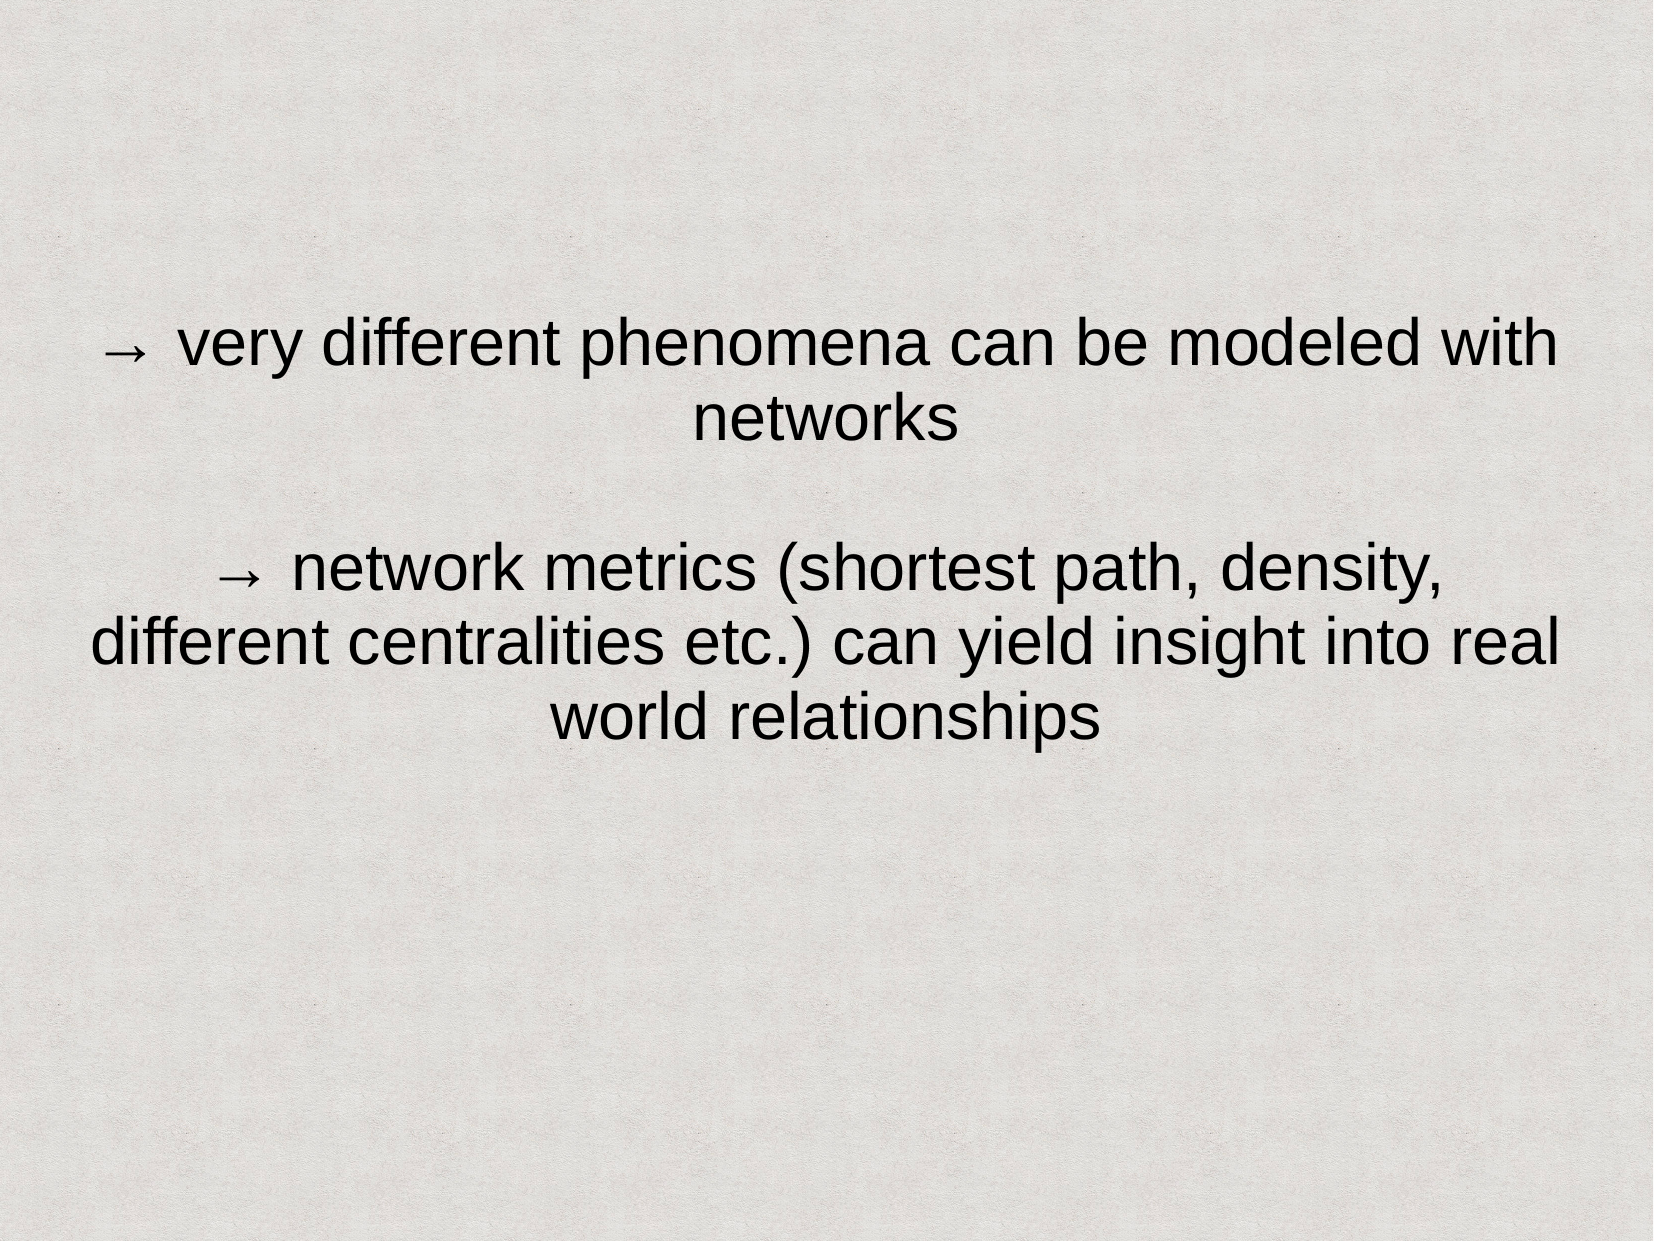

# → very different phenomena can be modeled with networks
→ network metrics (shortest path, density, different centralities etc.) can yield insight into real world relationships